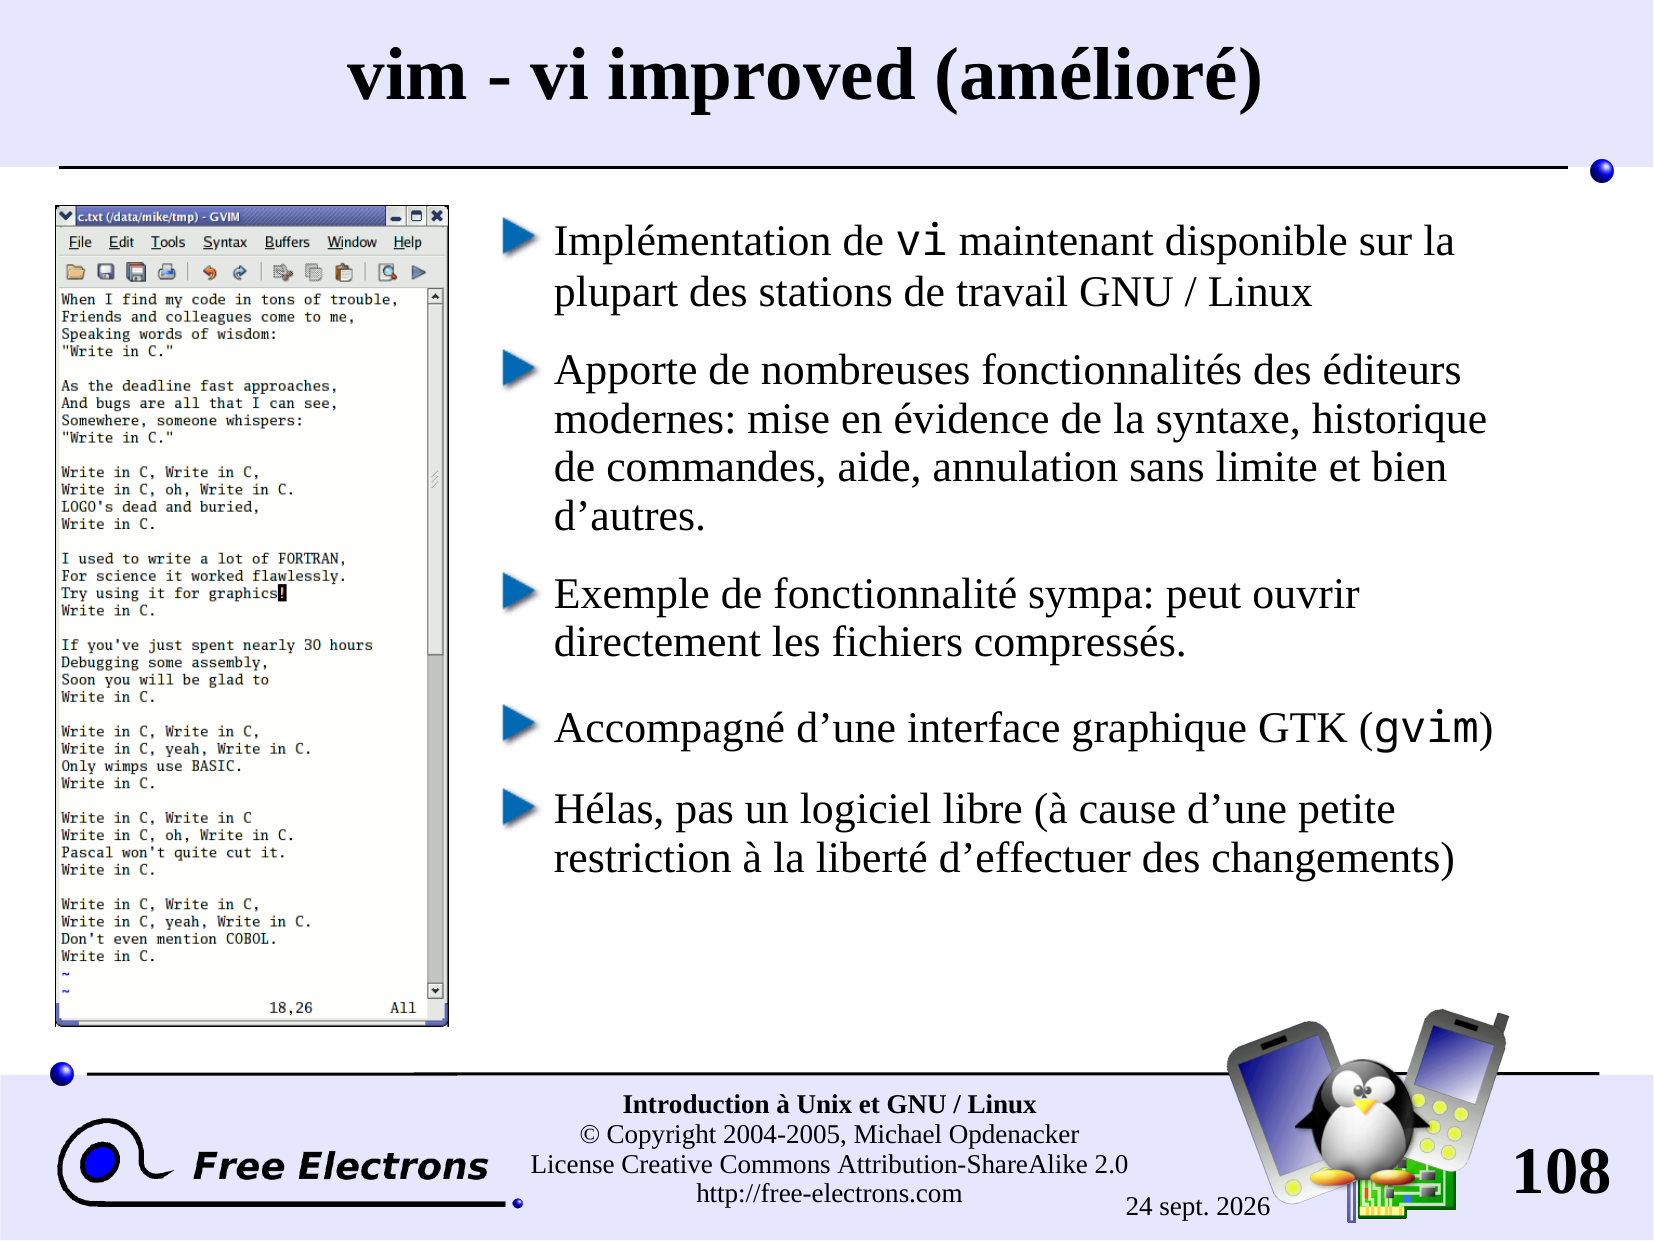

# vim - vi improved (amélioré)
Implémentation de vi maintenant disponible sur la plupart des stations de travail GNU / Linux
Apporte de nombreuses fonctionnalités des éditeurs modernes: mise en évidence de la syntaxe, historique de commandes, aide, annulation sans limite et bien d’autres.
Exemple de fonctionnalité sympa: peut ouvrir directement les fichiers compressés.
Accompagné d’une interface graphique GTK (gvim)
Hélas, pas un logiciel libre (à cause d’une petite restriction à la liberté d’effectuer des changements)